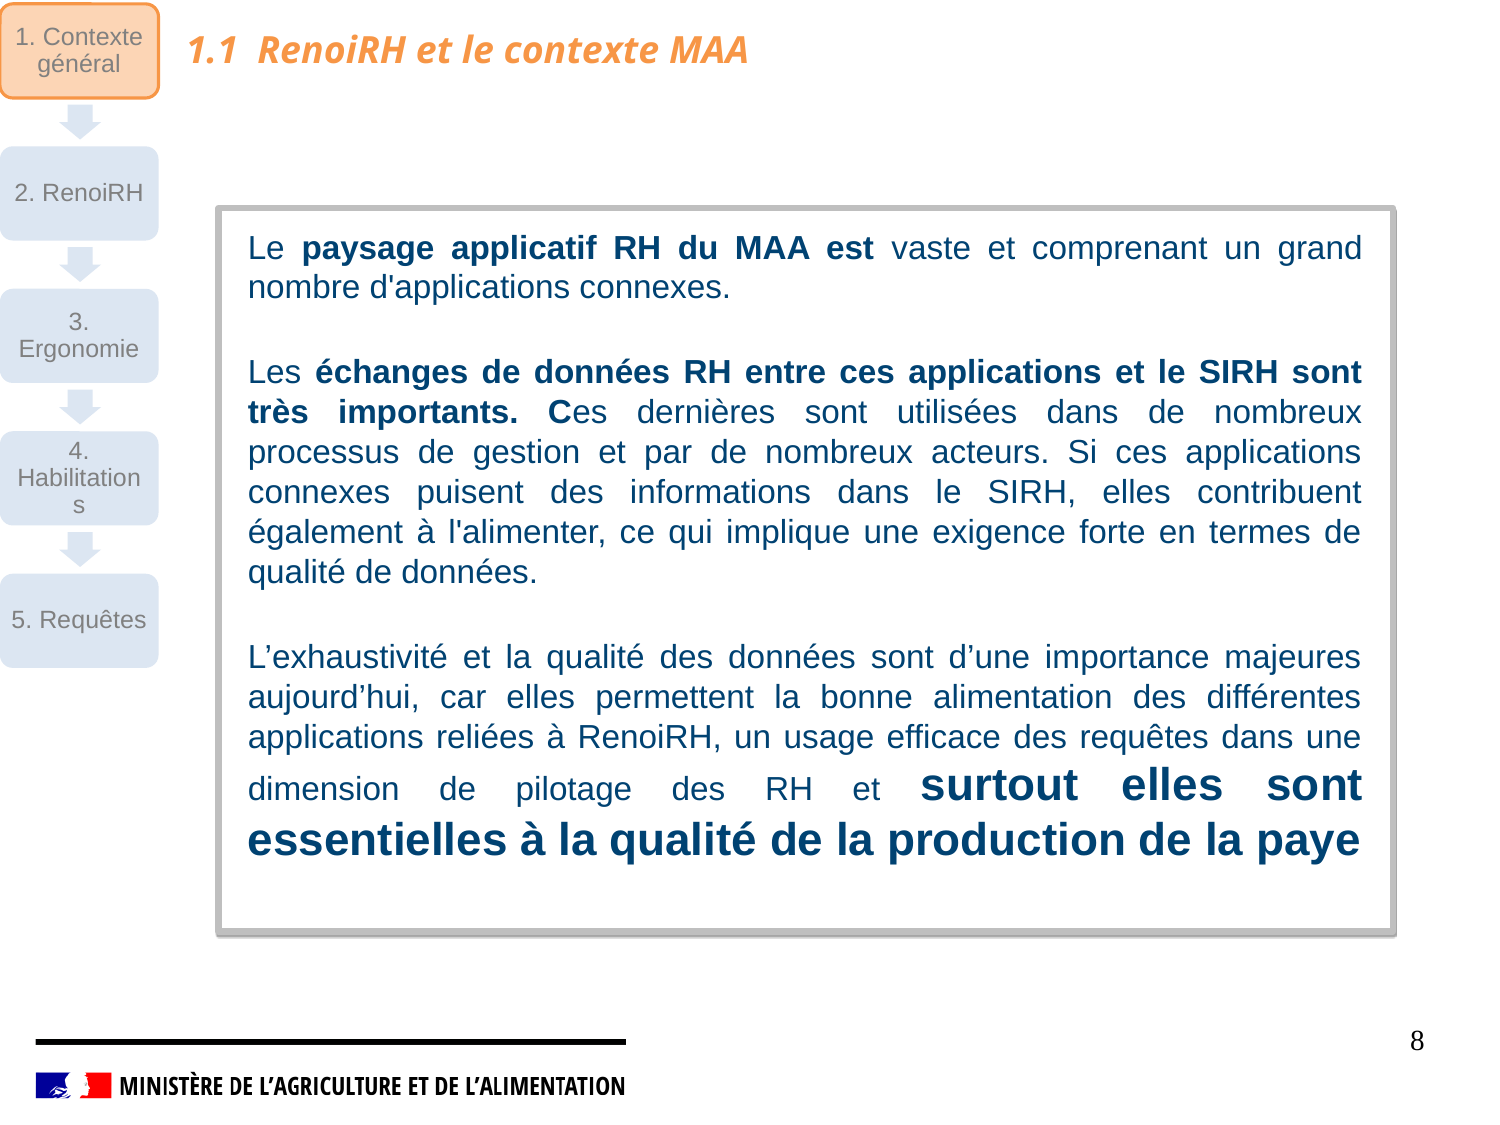

1. Contexte général
1.1 RenoiRH et le contexte MAA
2. RenoiRH
Le paysage applicatif RH du MAA est vaste et comprenant un grand nombre d'applications connexes.
Les échanges de données RH entre ces applications et le SIRH sont très importants. Ces dernières sont utilisées dans de nombreux processus de gestion et par de nombreux acteurs. Si ces applications connexes puisent des informations dans le SIRH, elles contribuent également à l'alimenter, ce qui implique une exigence forte en termes de qualité de données.
L’exhaustivité et la qualité des données sont d’une importance majeures aujourd’hui, car elles permettent la bonne alimentation des différentes applications reliées à RenoiRH, un usage efficace des requêtes dans une dimension de pilotage des RH et surtout elles sont essentielles à la qualité de la production de la paye
3. Ergonomie
4. Habilitations
5. Requêtes